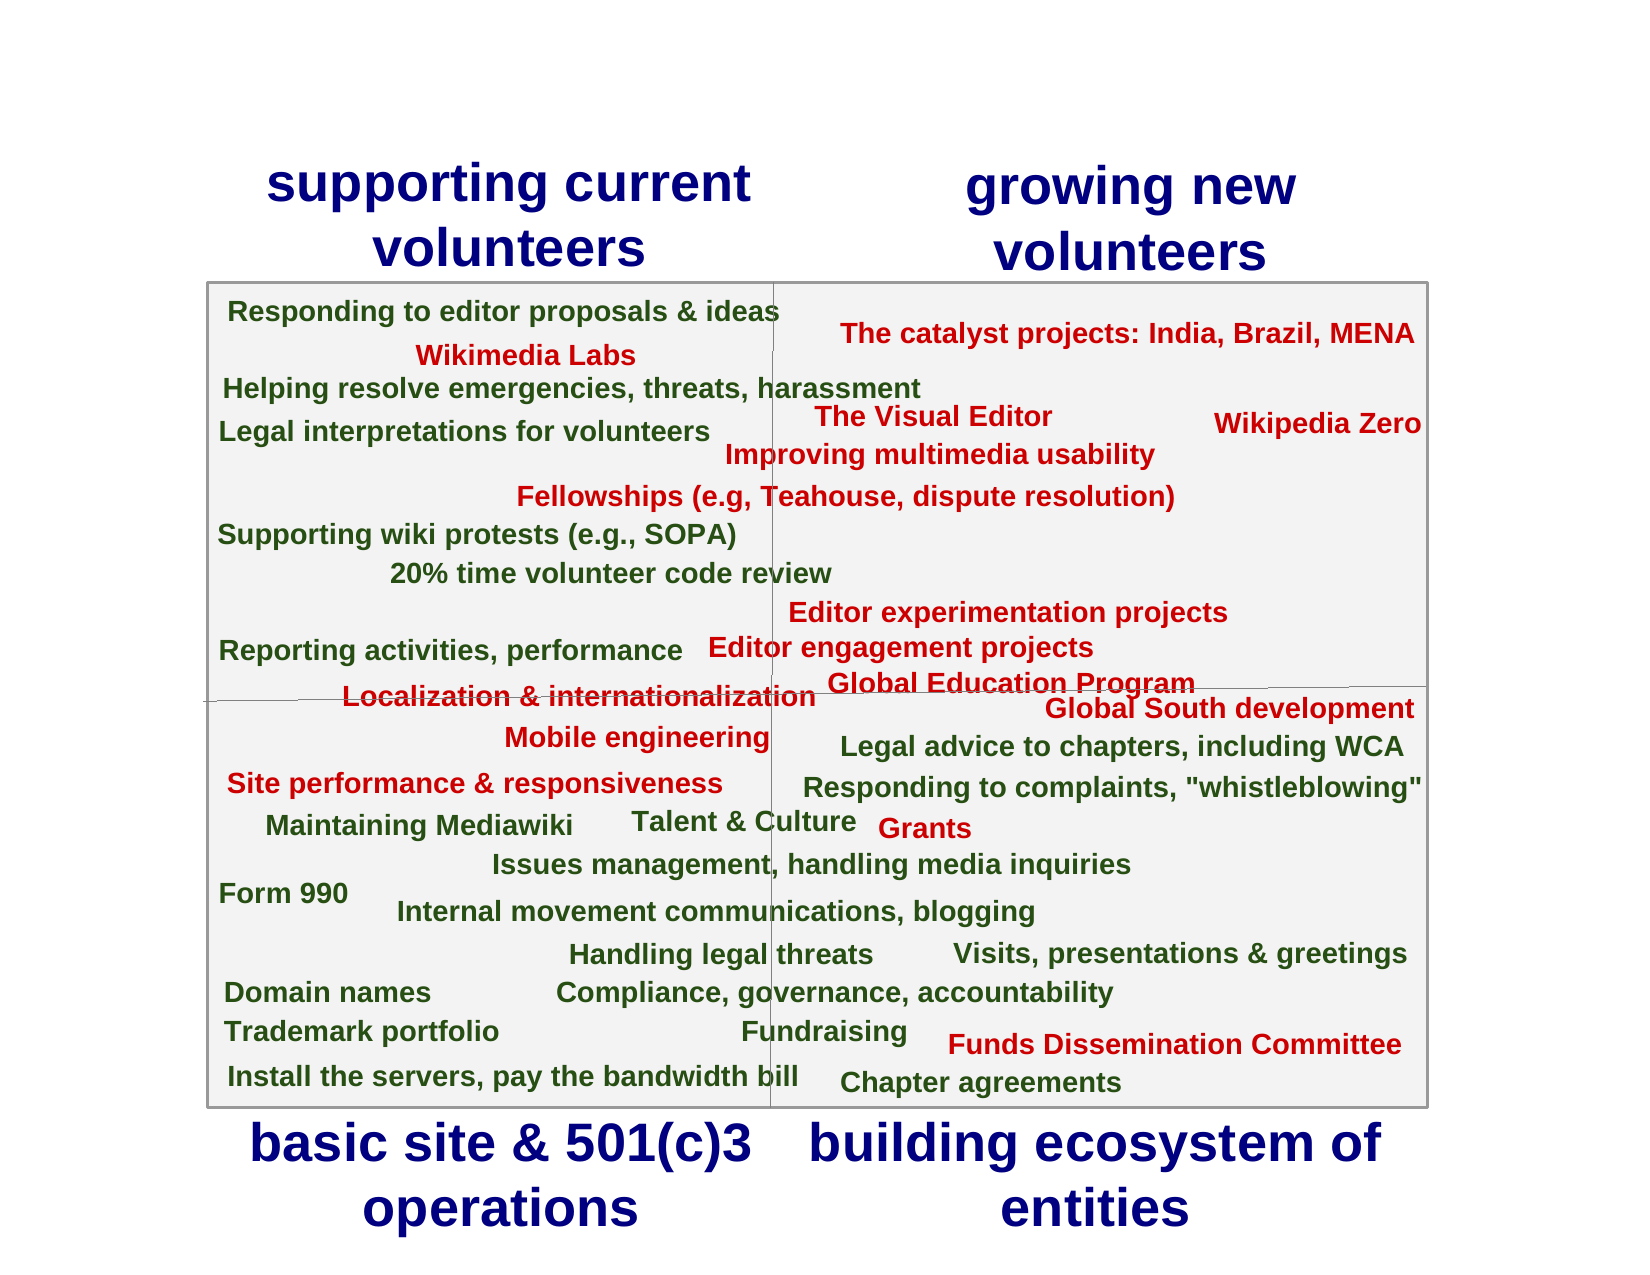

supporting current volunteers
growing new volunteers
Responding to editor proposals & ideas
The catalyst projects: India, Brazil, MENA
Wikimedia Labs
Helping resolve emergencies, threats, harassment
The Visual Editor
Wikipedia Zero
Legal interpretations for volunteers
Improving multimedia usability
Fellowships (e.g, Teahouse, dispute resolution)
Supporting wiki protests (e.g., SOPA)
20% time volunteer code review
Editor experimentation projects
Editor engagement projects
Reporting activities, performance
Global Education Program
Localization & internationalization
Global South development
Mobile engineering
Legal advice to chapters, including WCA
#
Site performance & responsiveness
Responding to complaints, "whistleblowing"
Talent & Culture
Maintaining Mediawiki
Grants
Issues management, handling media inquiries
Form 990
Internal movement communications, blogging
Visits, presentations & greetings
Handling legal threats
Domain names
Compliance, governance, accountability
Trademark portfolio
Fundraising
Funds Dissemination Committee
Install the servers, pay the bandwidth bill
Chapter agreements
basic site & 501(c)3 operations
building ecosystem of entities